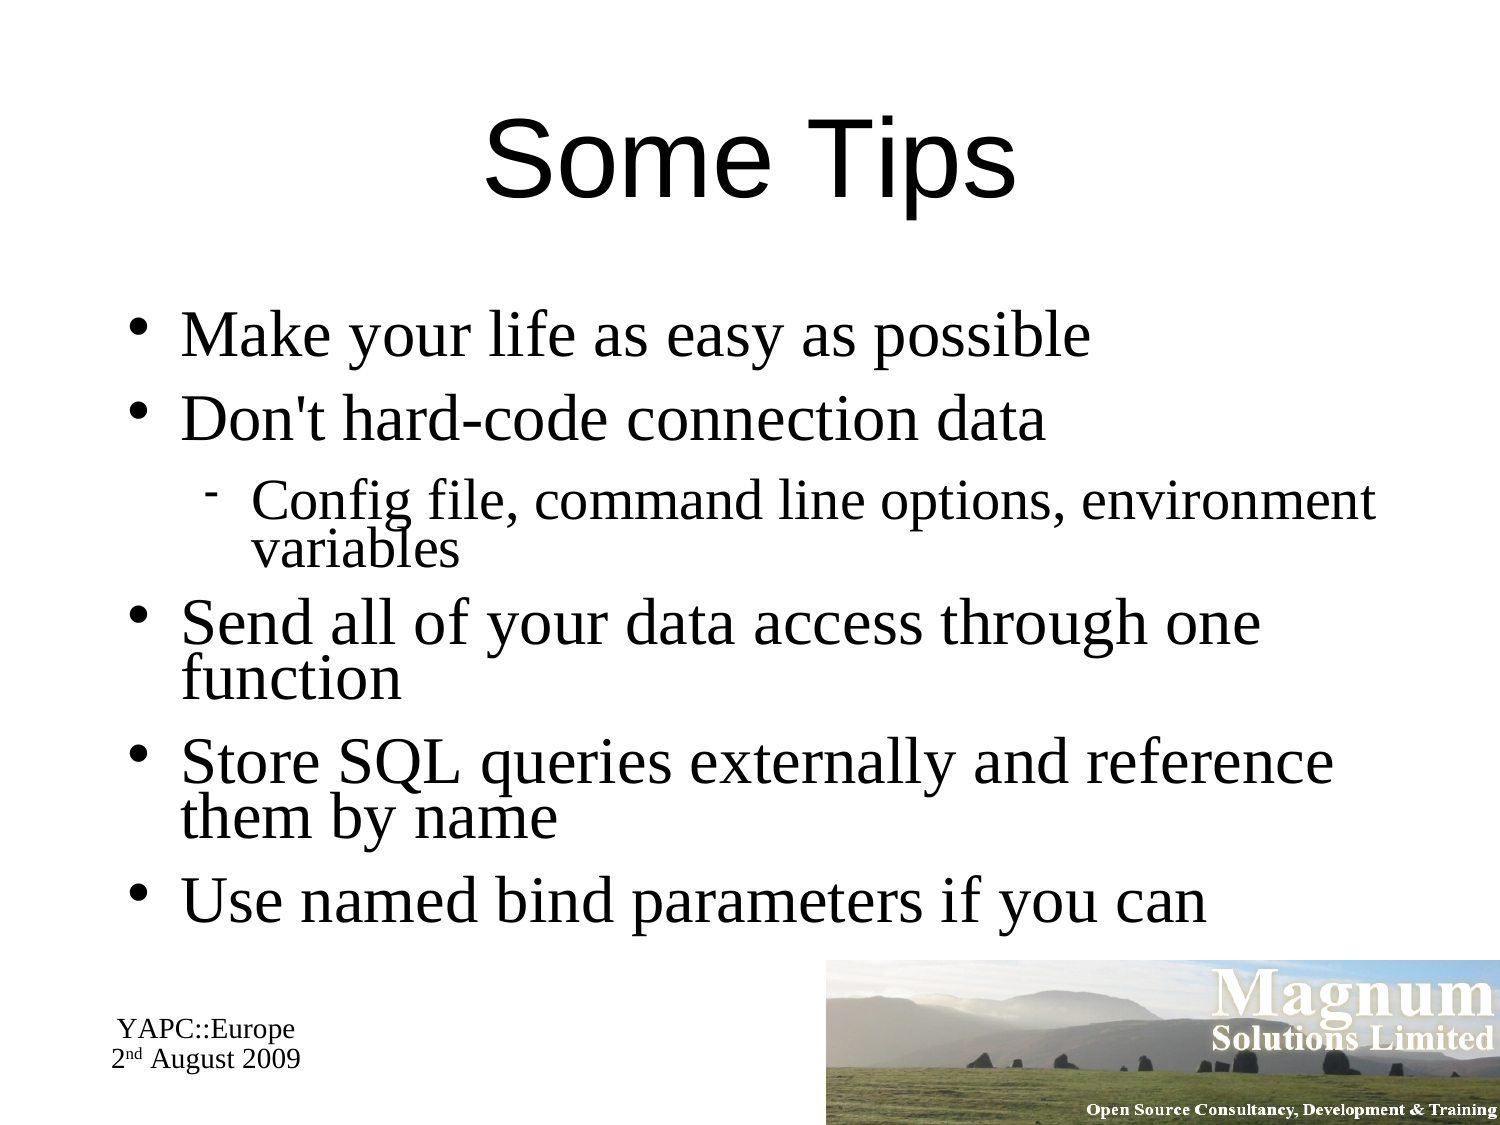

# Some Tips
Make your life as easy as possible
Don't hard-code connection data
Config file, command line options, environment variables
Send all of your data access through one function
Store SQL queries externally and reference them by name
Use named bind parameters if you can
140